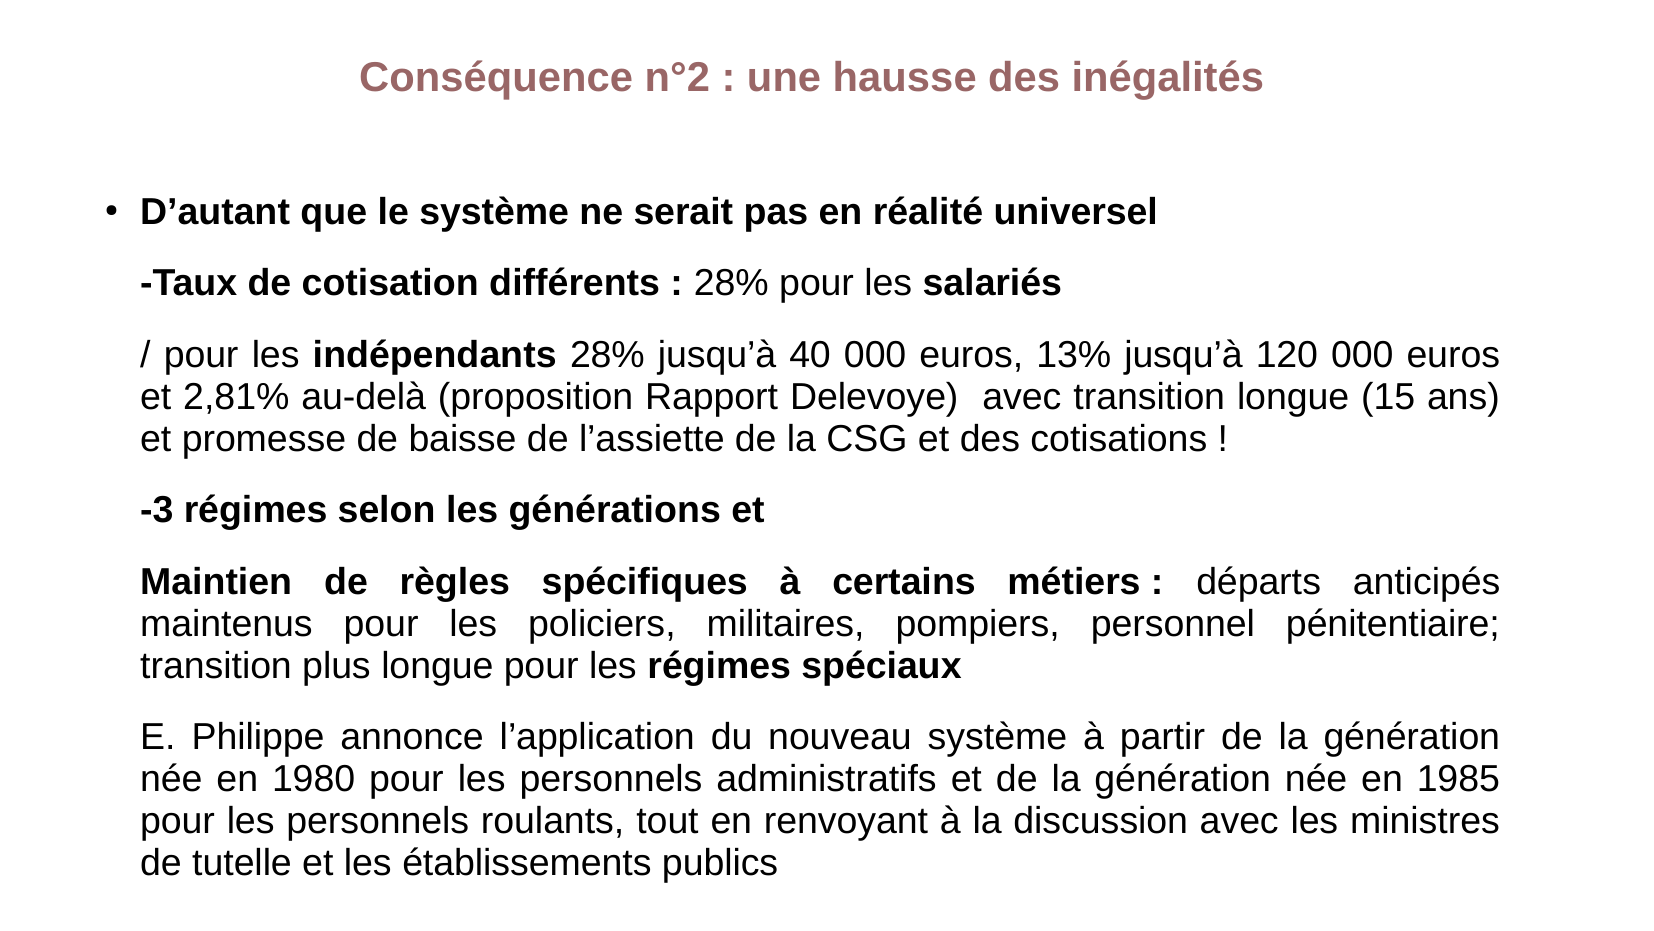

# Conséquence n°2 : une hausse des inégalités
D’autant que le système ne serait pas en réalité universel
-Taux de cotisation différents : 28% pour les salariés
/ pour les indépendants 28% jusqu’à 40 000 euros, 13% jusqu’à 120 000 euros et 2,81% au-delà (proposition Rapport Delevoye) avec transition longue (15 ans) et promesse de baisse de l’assiette de la CSG et des cotisations !
-3 régimes selon les générations et
Maintien de règles spécifiques à certains métiers : départs anticipés maintenus pour les policiers, militaires, pompiers, personnel pénitentiaire; transition plus longue pour les régimes spéciaux
E. Philippe annonce l’application du nouveau système à partir de la génération née en 1980 pour les personnels administratifs et de la génération née en 1985 pour les personnels roulants, tout en renvoyant à la discussion avec les ministres de tutelle et les établissements publics